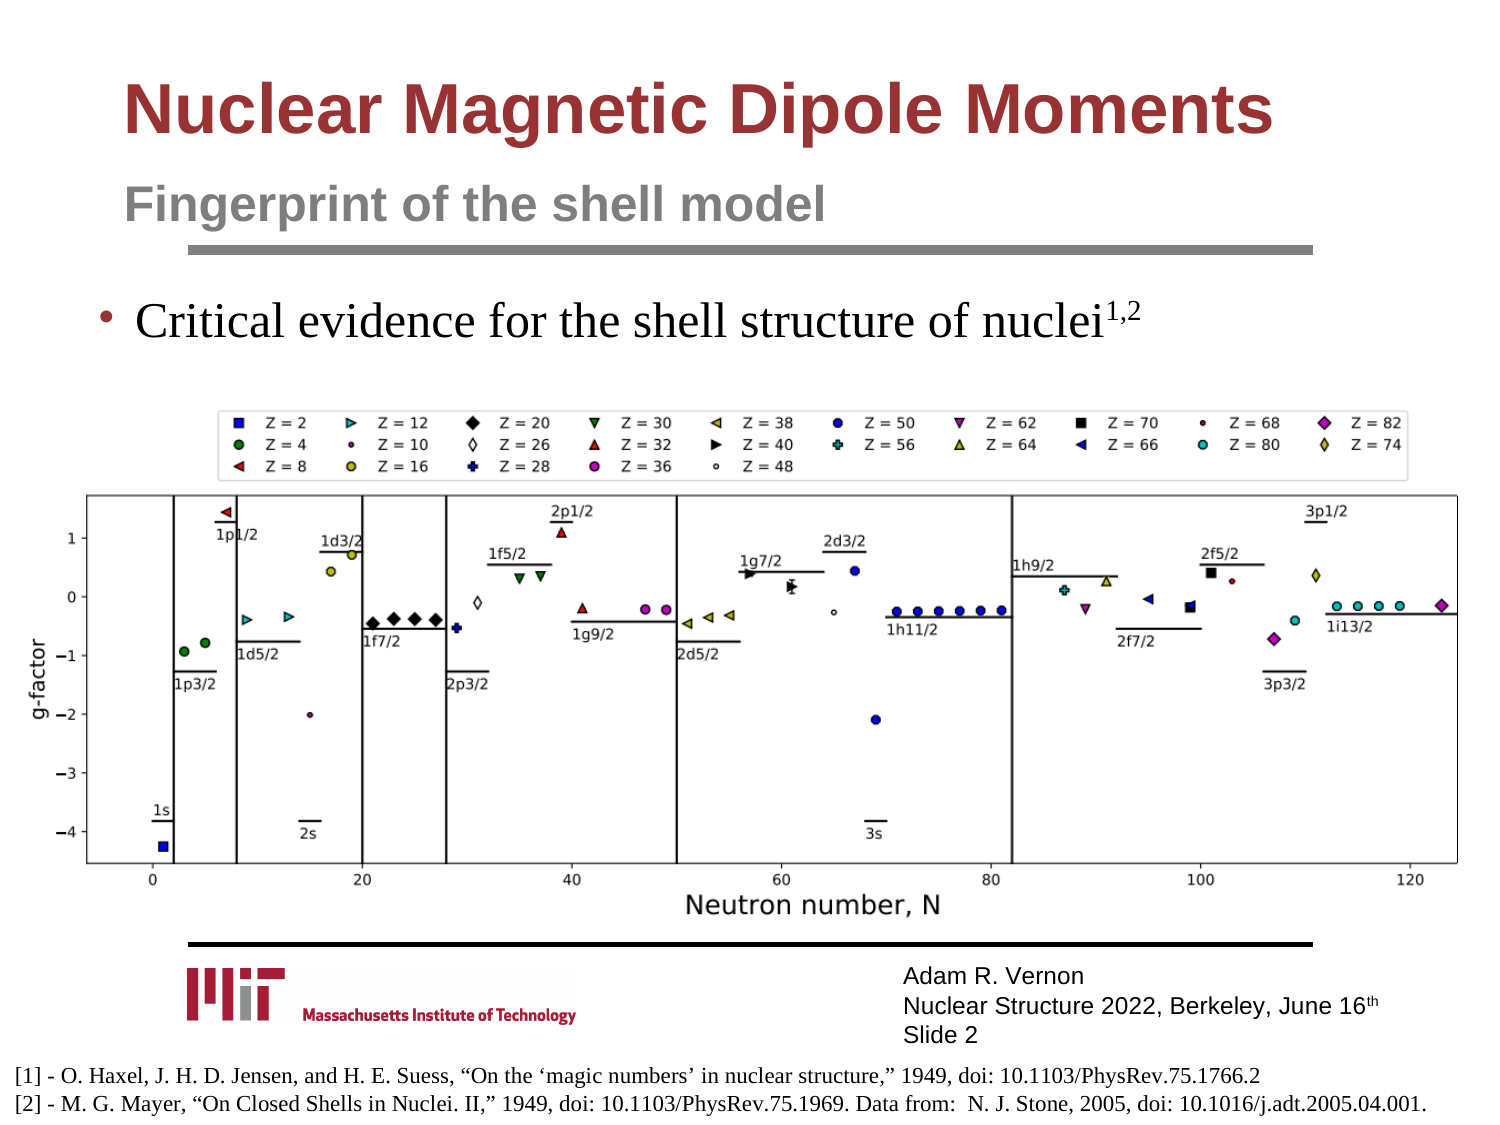

# Nuclear Magnetic Dipole Moments Fingerprint of the shell model
Critical evidence for the shell structure of nuclei1,2
Adam R. Vernon
Nuclear Structure 2022, Berkeley, June 16th
Slide 2
[1] - O. Haxel, J. H. D. Jensen, and H. E. Suess, “On the ‘magic numbers’ in nuclear structure,” 1949, doi: 10.1103/PhysRev.75.1766.2
[2] - M. G. Mayer, “On Closed Shells in Nuclei. II,” 1949, doi: 10.1103/PhysRev.75.1969. Data from: N. J. Stone, 2005, doi: 10.1016/j.adt.2005.04.001.